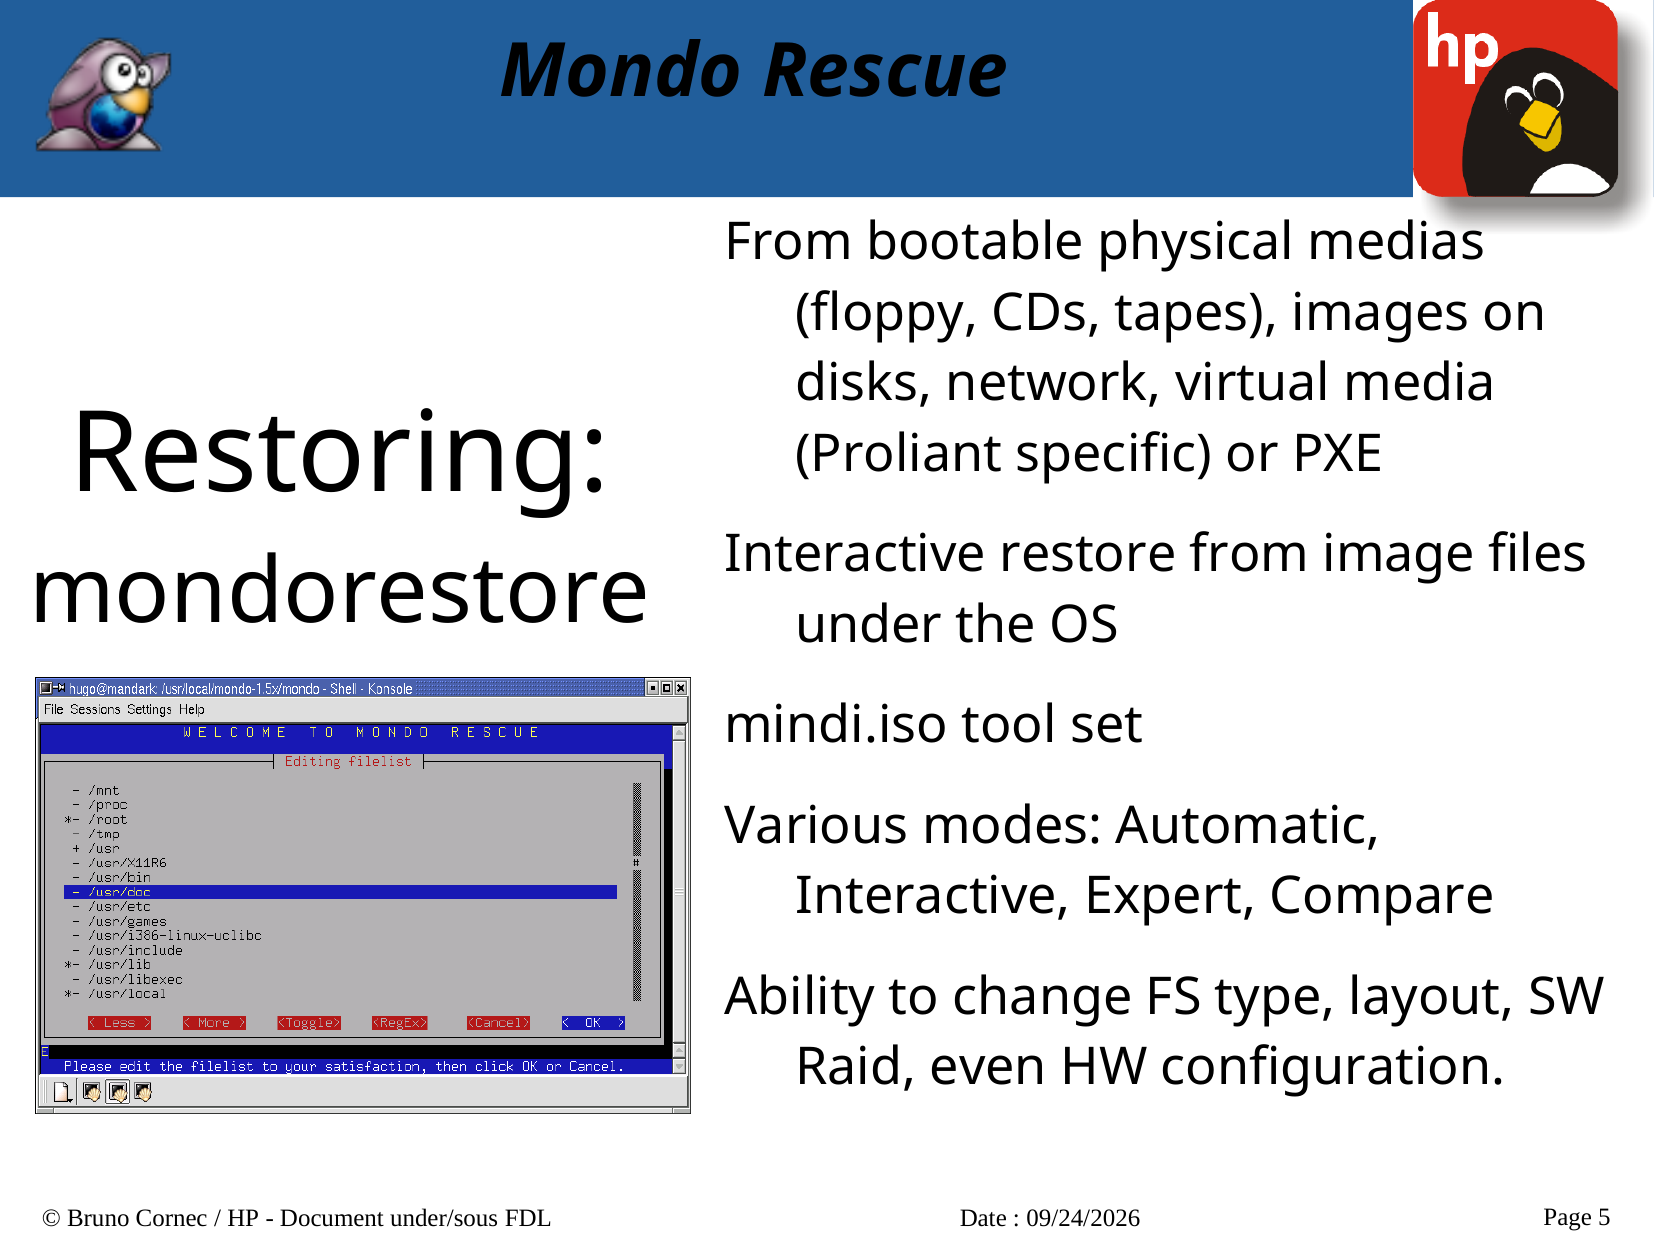

# From bootable physical medias (floppy, CDs, tapes), images on disks, network, virtual media (Proliant specific) or PXE
Interactive restore from image files under the OS
mindi.iso tool set
Various modes: Automatic, Interactive, Expert, Compare
Ability to change FS type, layout, SW Raid, even HW configuration.
Restoring: mondorestore